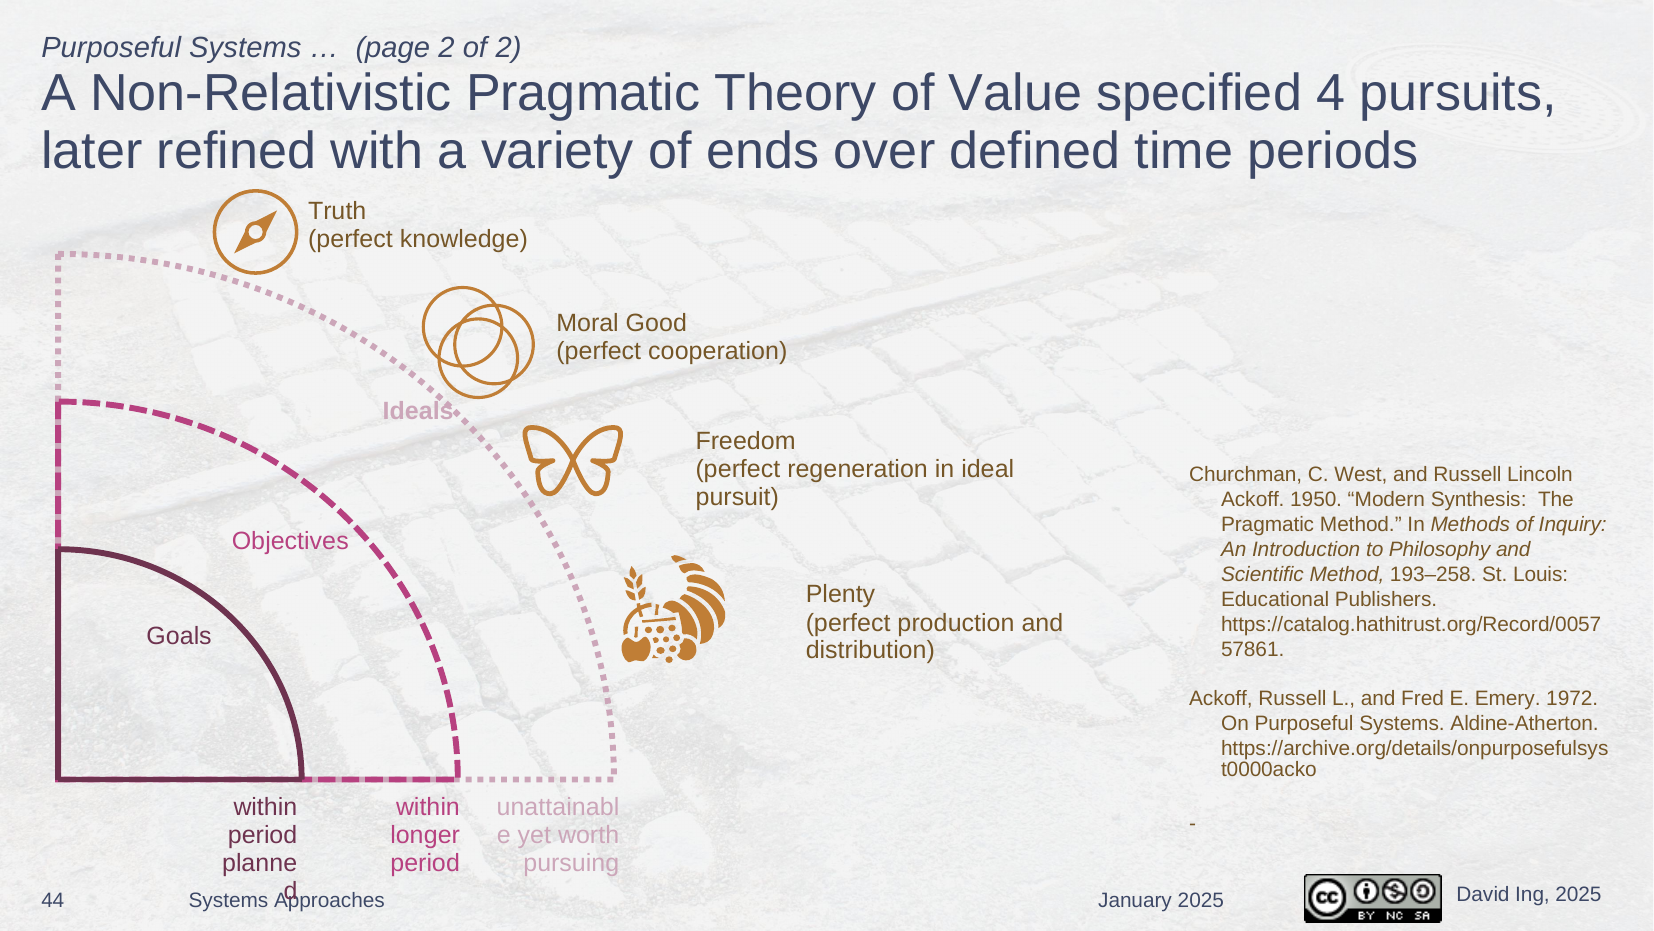

# Purposeful Systems … (page 2 of 2) A Non-Relativistic Pragmatic Theory of Value specified 4 pursuits, later refined with a variety of ends over defined time periods
Truth
(perfect knowledge)
Moral Good
(perfect cooperation)
Ideals
Freedom
(perfect regeneration in ideal pursuit)
Churchman, C. West, and Russell Lincoln Ackoff. 1950. “Modern Synthesis: The Pragmatic Method.” In Methods of Inquiry: An Introduction to Philosophy and Scientific Method, 193–258. St. Louis: Educational Publishers. https://catalog.hathitrust.org/Record/005757861.
-
Objectives
Plenty
(perfect production and distribution)
Goals
Ackoff, Russell L., and Fred E. Emery. 1972. On Purposeful Systems. Aldine-Atherton. https://archive.org/details/onpurposefulsyst0000acko
-
within period planned
within longer period
unattainable yet worth pursuing
Systems Approaches
January 2025